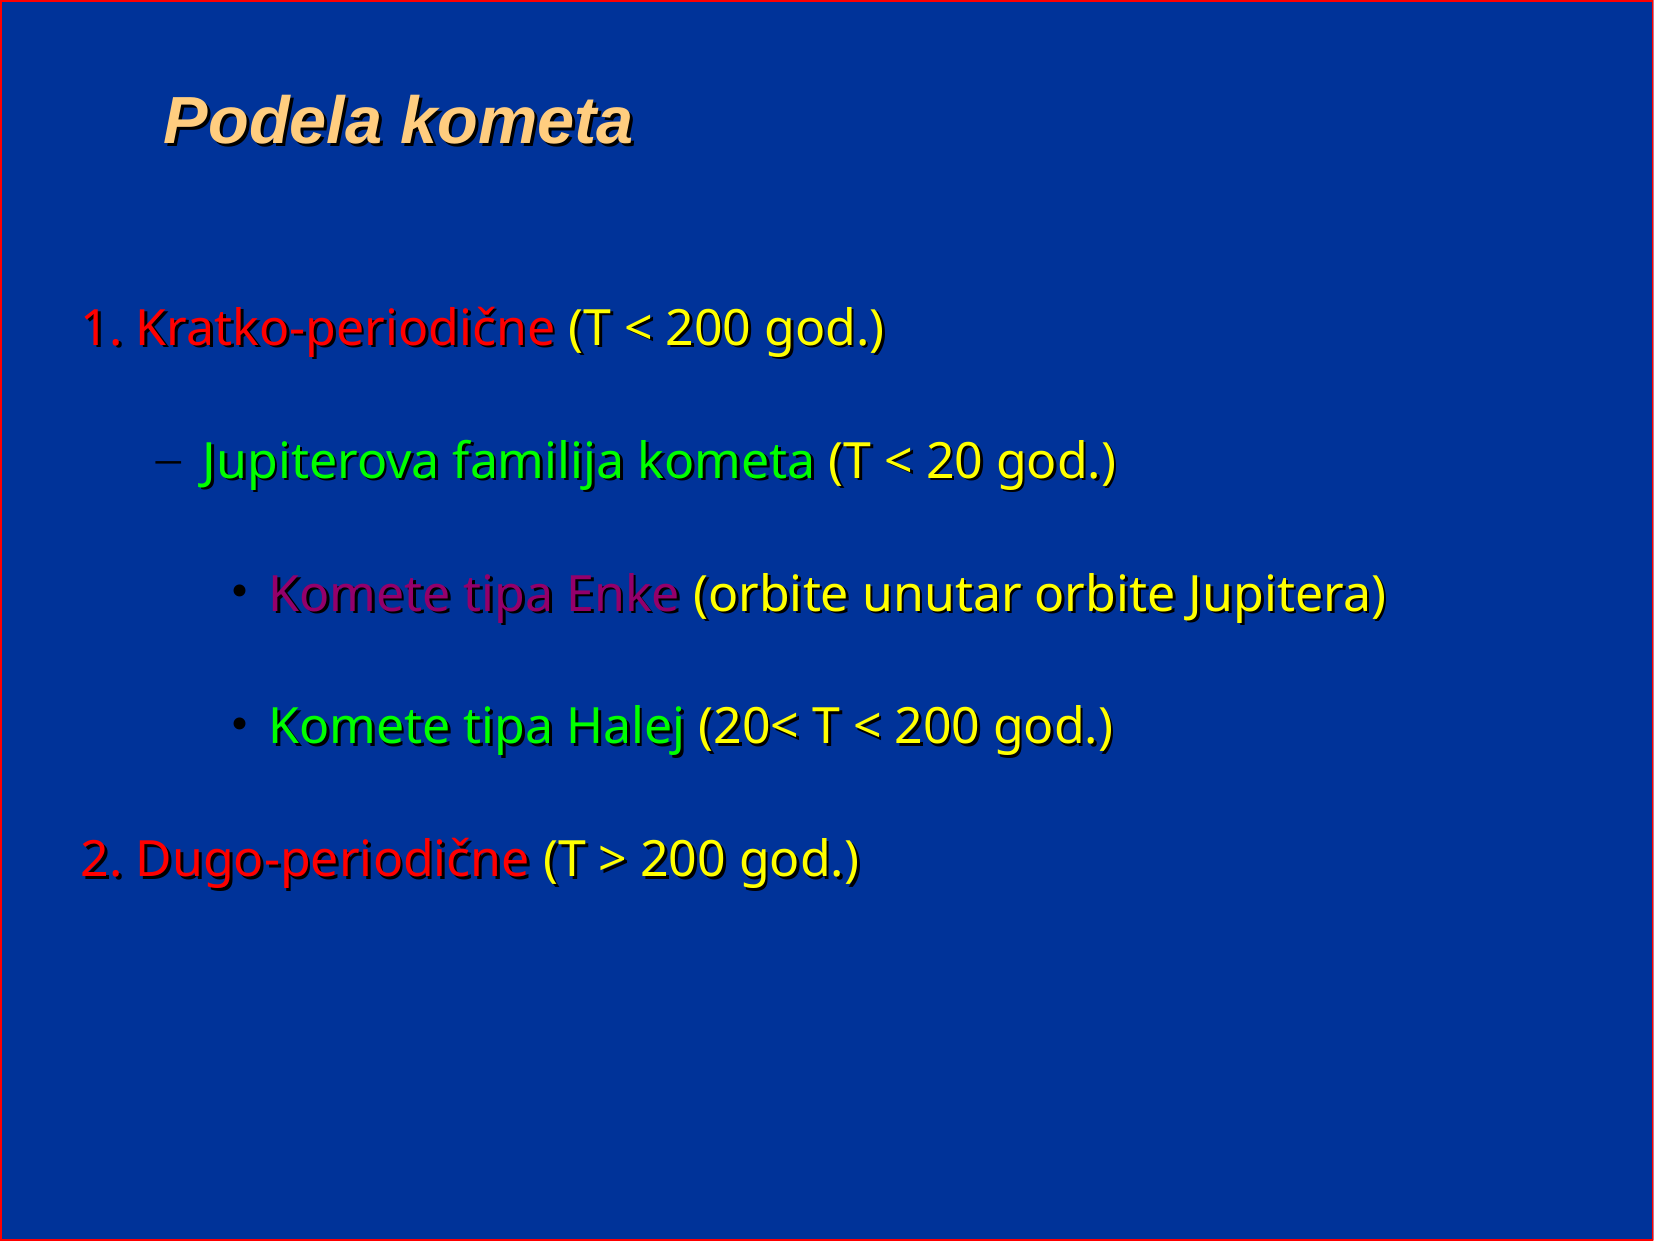

Podela kometa
1. Kratko-periodične (T < 200 god.)
Jupiterova familija kometa (T < 20 god.)
Komete tipa Enke (orbite unutar orbite Jupitera)
Komete tipa Halej (20< T < 200 god.)
2. Dugo-periodične (T > 200 god.)